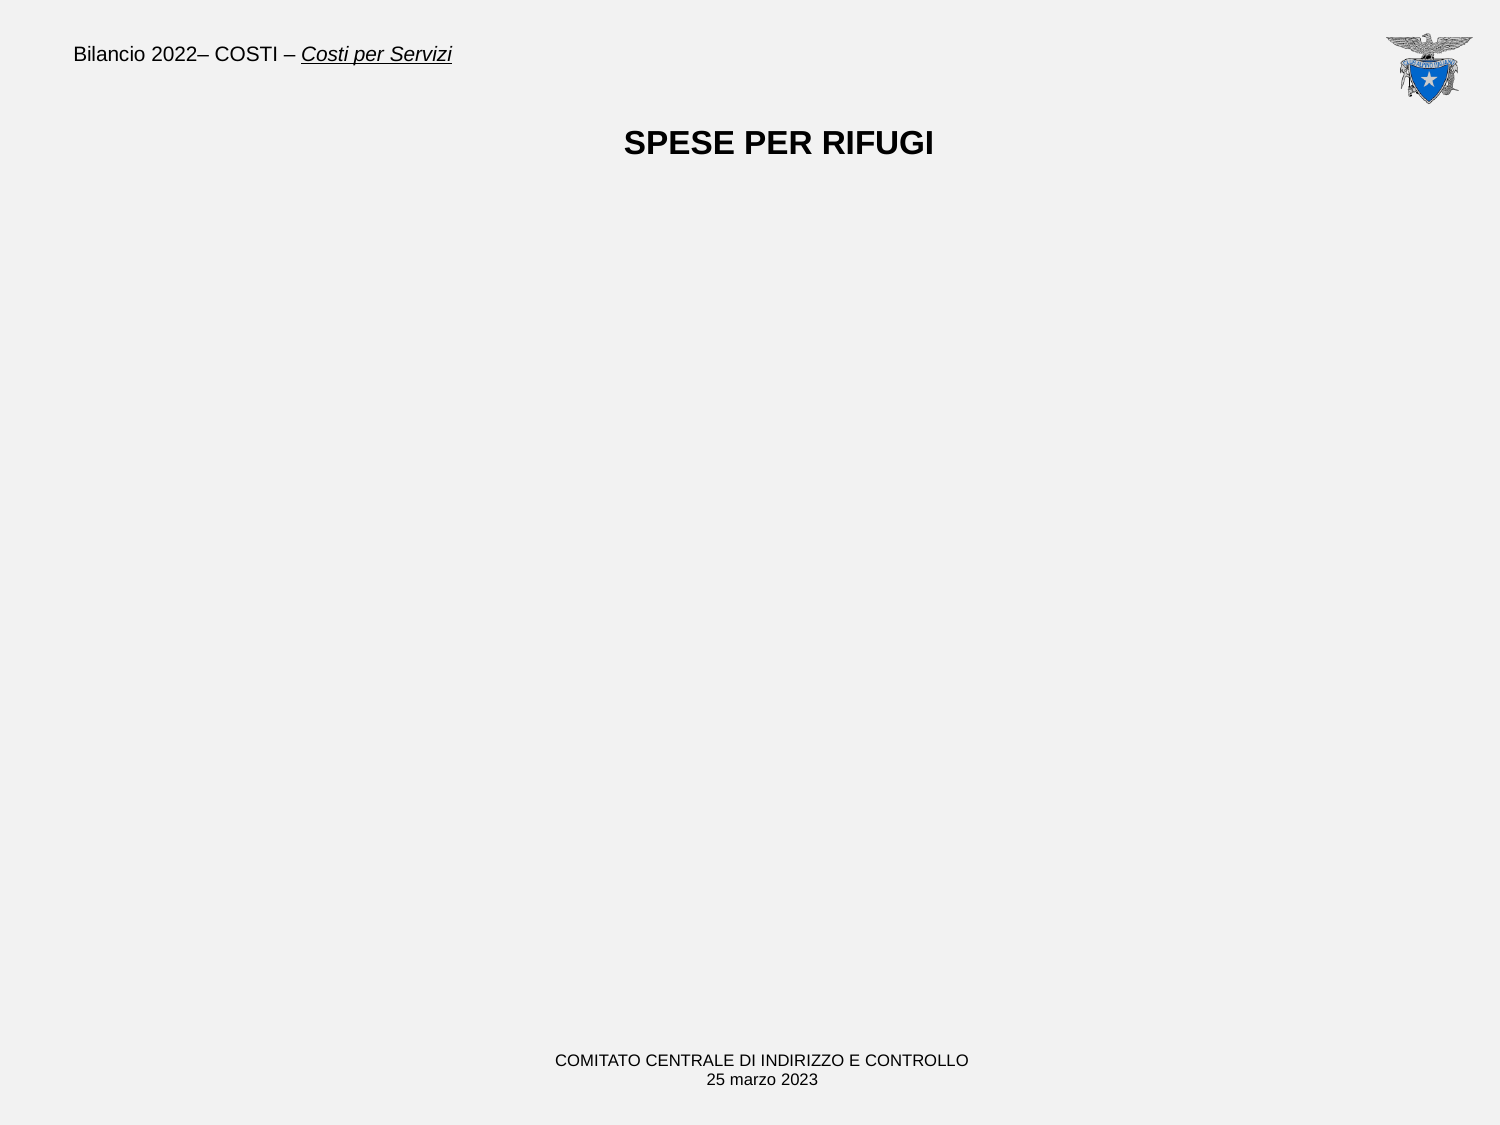

Bilancio 2022– COSTI – Costi per Servizi
SPESE PER RIFUGI
COMITATO CENTRALE DI INDIRIZZO E CONTROLLO
25 marzo 2023